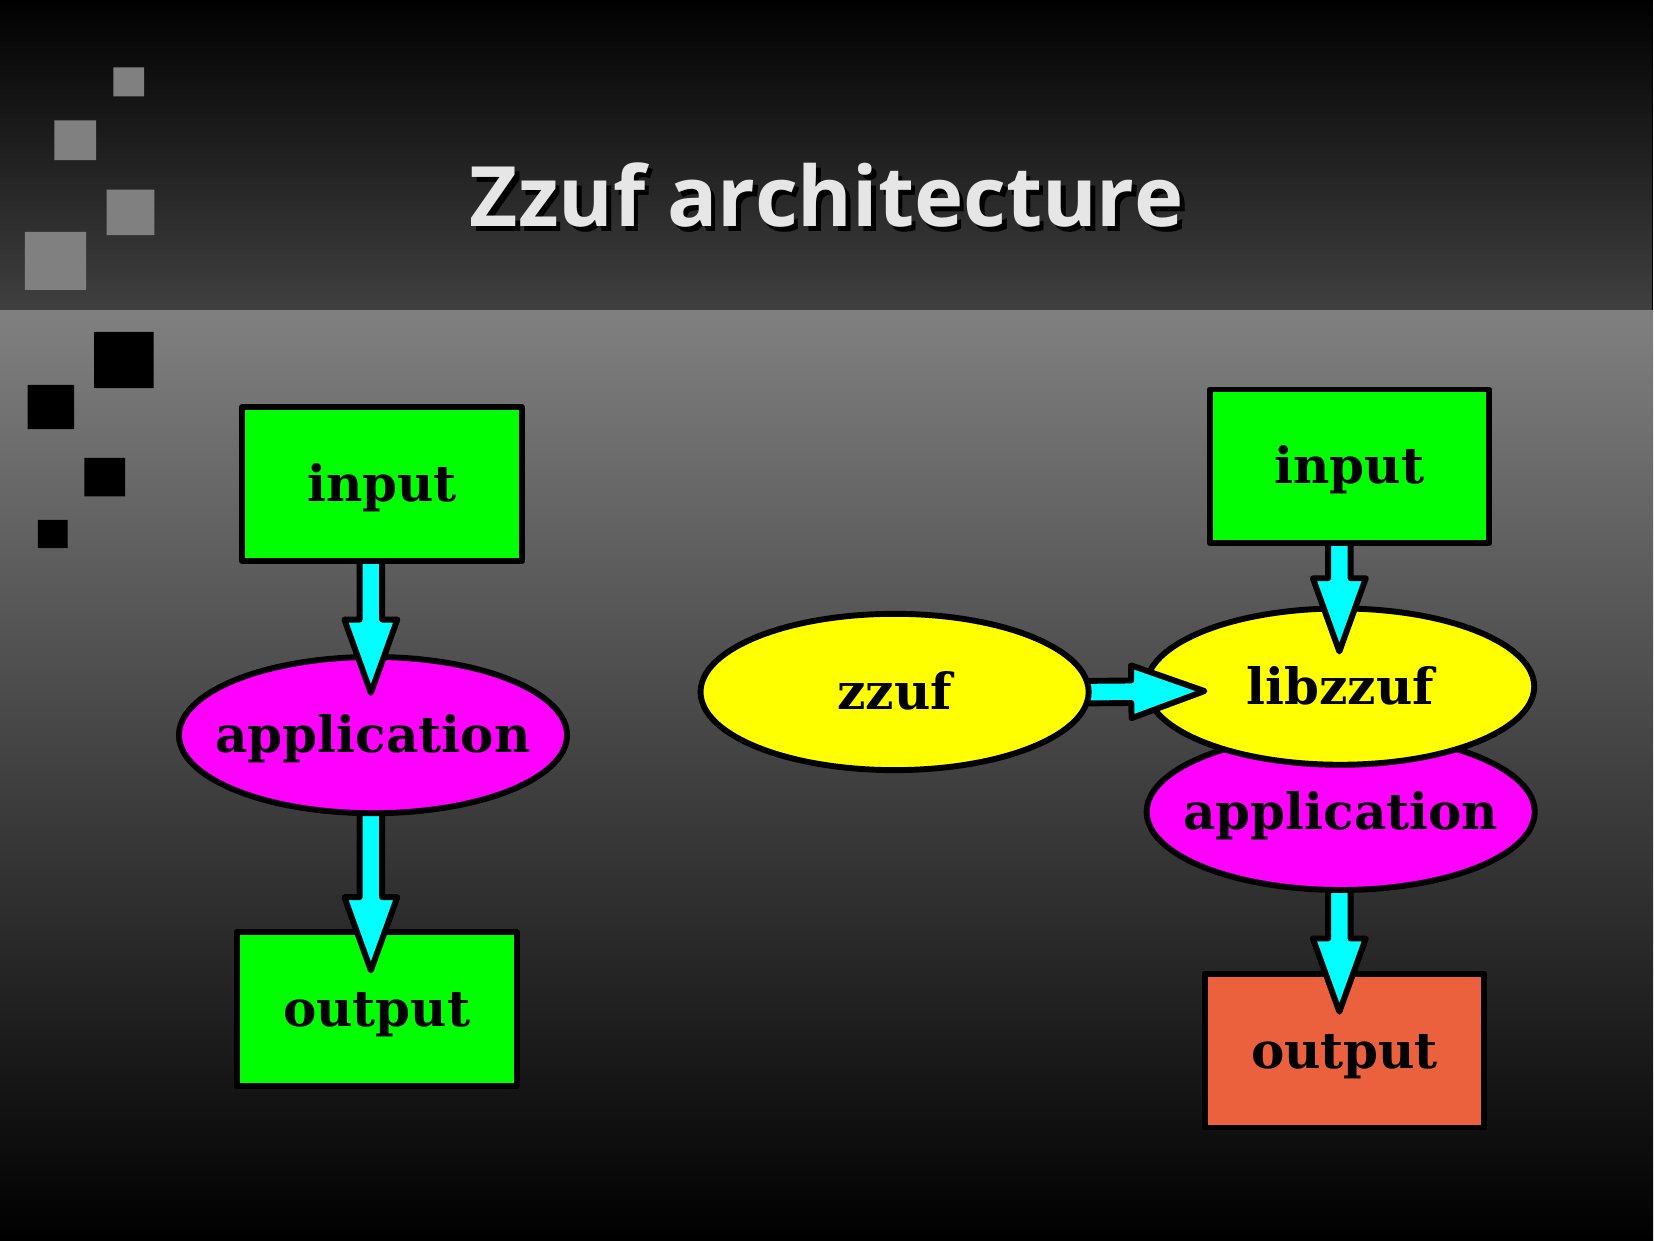

# Zzuf architecture
input
input
libzzuf
zzuf
application
application
output
output